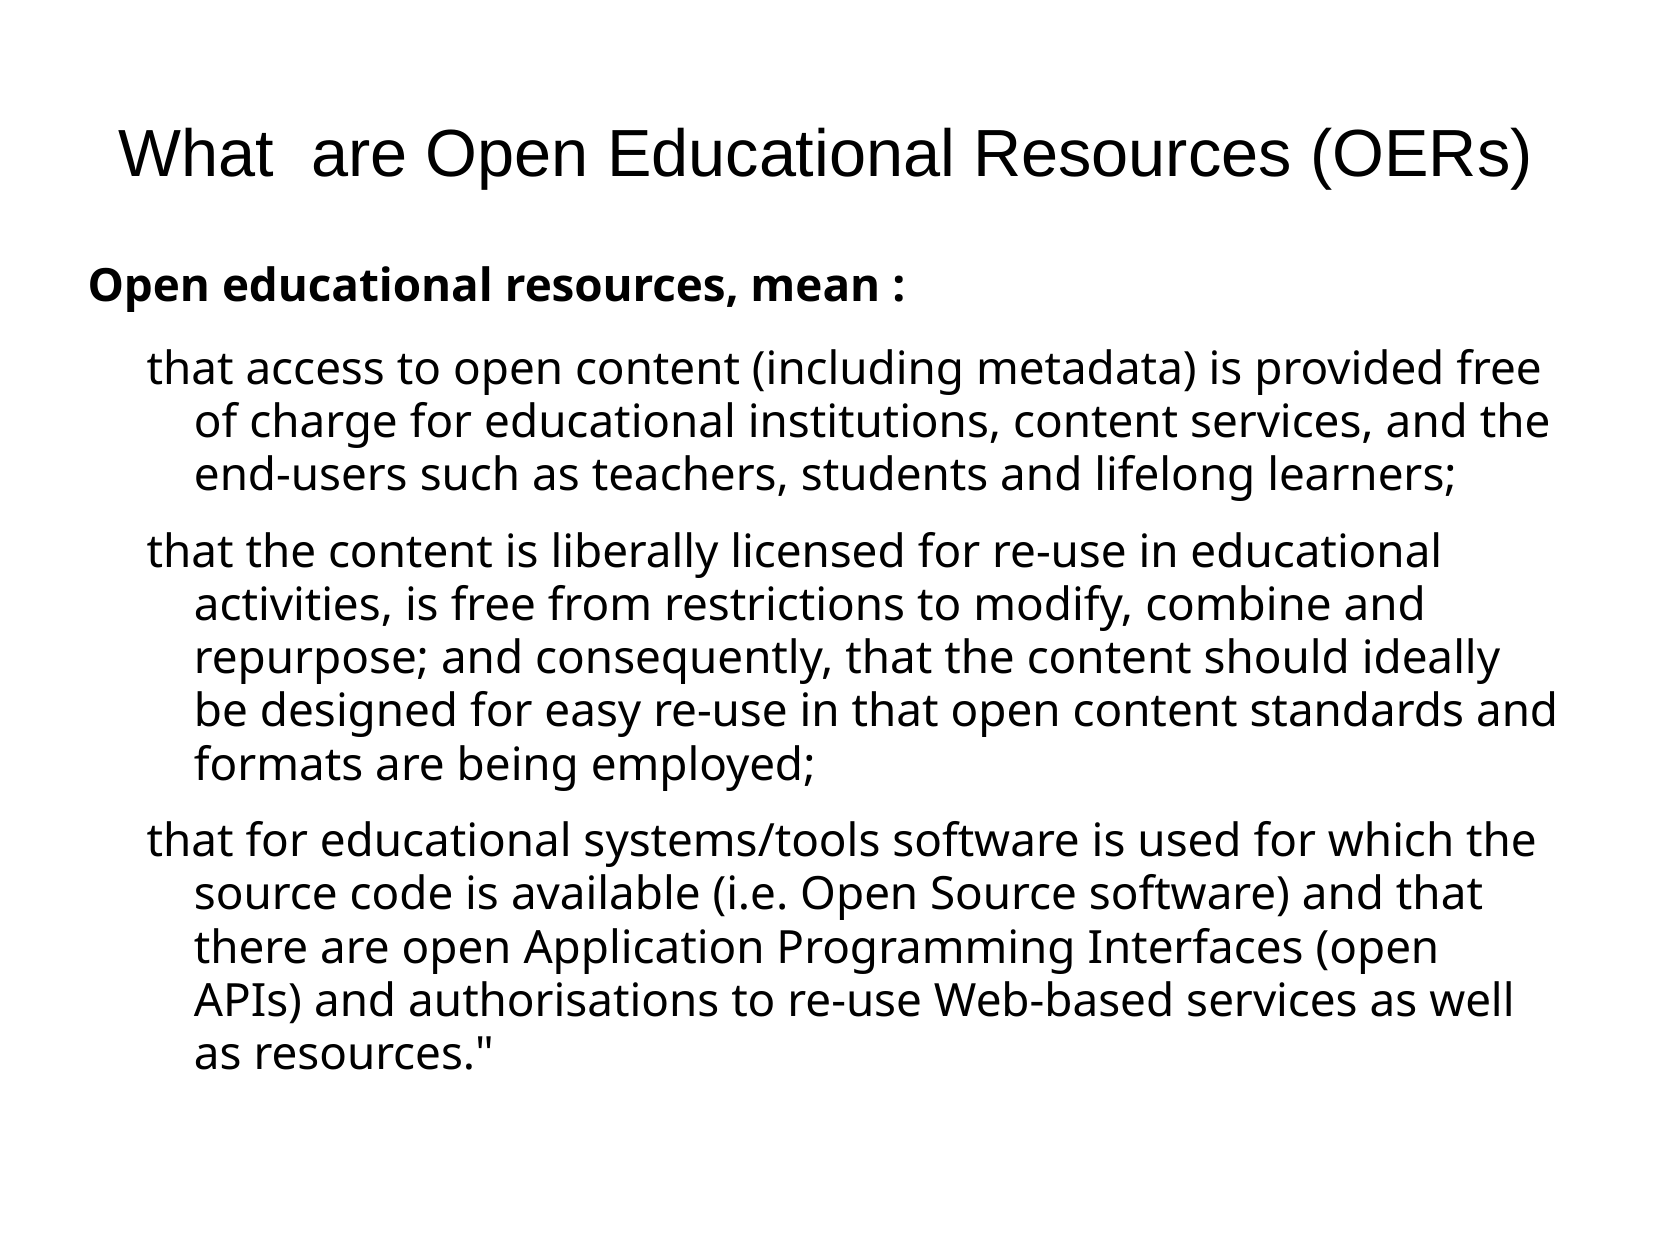

# What are Open Educational Resources (OERs)
Open educational resources, mean :
that access to open content (including metadata) is provided free of charge for educational institutions, content services, and the end-users such as teachers, students and lifelong learners;
that the content is liberally licensed for re-use in educational activities, is free from restrictions to modify, combine and repurpose; and consequently, that the content should ideally be designed for easy re-use in that open content standards and formats are being employed;
that for educational systems/tools software is used for which the source code is available (i.e. Open Source software) and that there are open Application Programming Interfaces (open APIs) and authorisations to re-use Web-based services as well as resources."